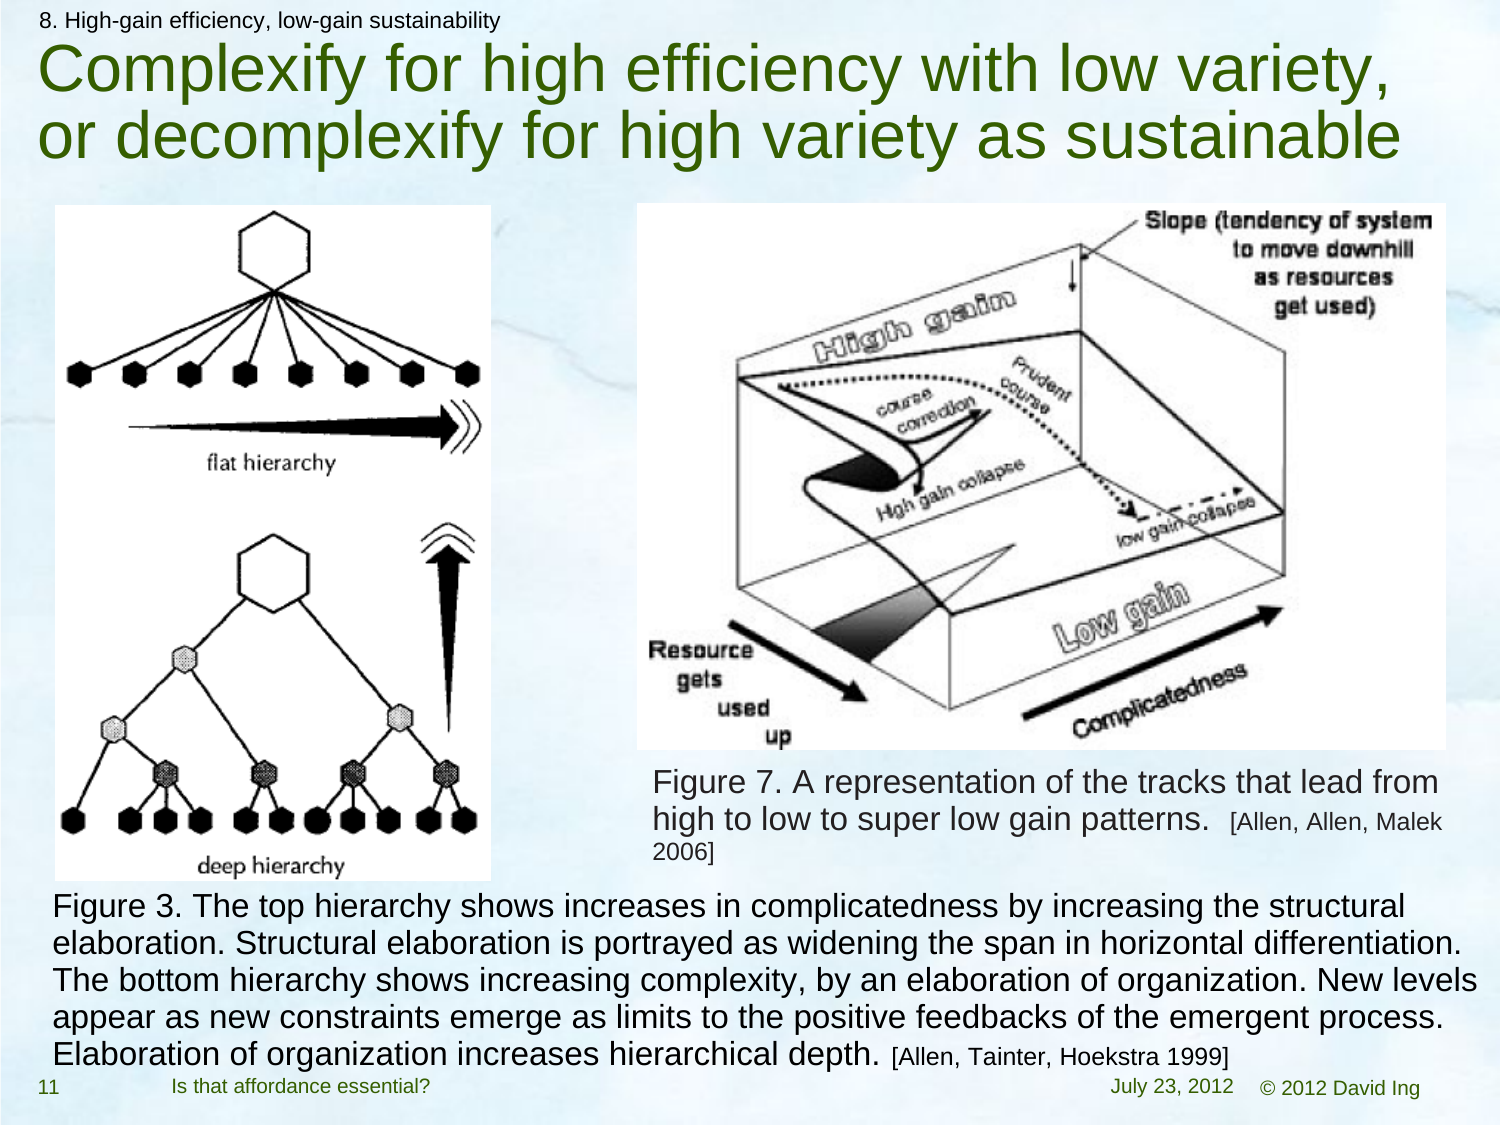

8. High-gain efficiency, low-gain sustainability
# Complexify for high efficiency with low variety, or decomplexify for high variety as sustainable
Figure 7. A representation of the tracks that lead from high to low to super low gain patterns. [Allen, Allen, Malek 2006]
Figure 3. The top hierarchy shows increases in complicatedness by increasing the structural elaboration. Structural elaboration is portrayed as widening the span in horizontal differentiation.
The bottom hierarchy shows increasing complexity, by an elaboration of organization. New levels appear as new constraints emerge as limits to the positive feedbacks of the emergent process. Elaboration of organization increases hierarchical depth. [Allen, Tainter, Hoekstra 1999]
Is that affordance essential?
July 23, 2012
11